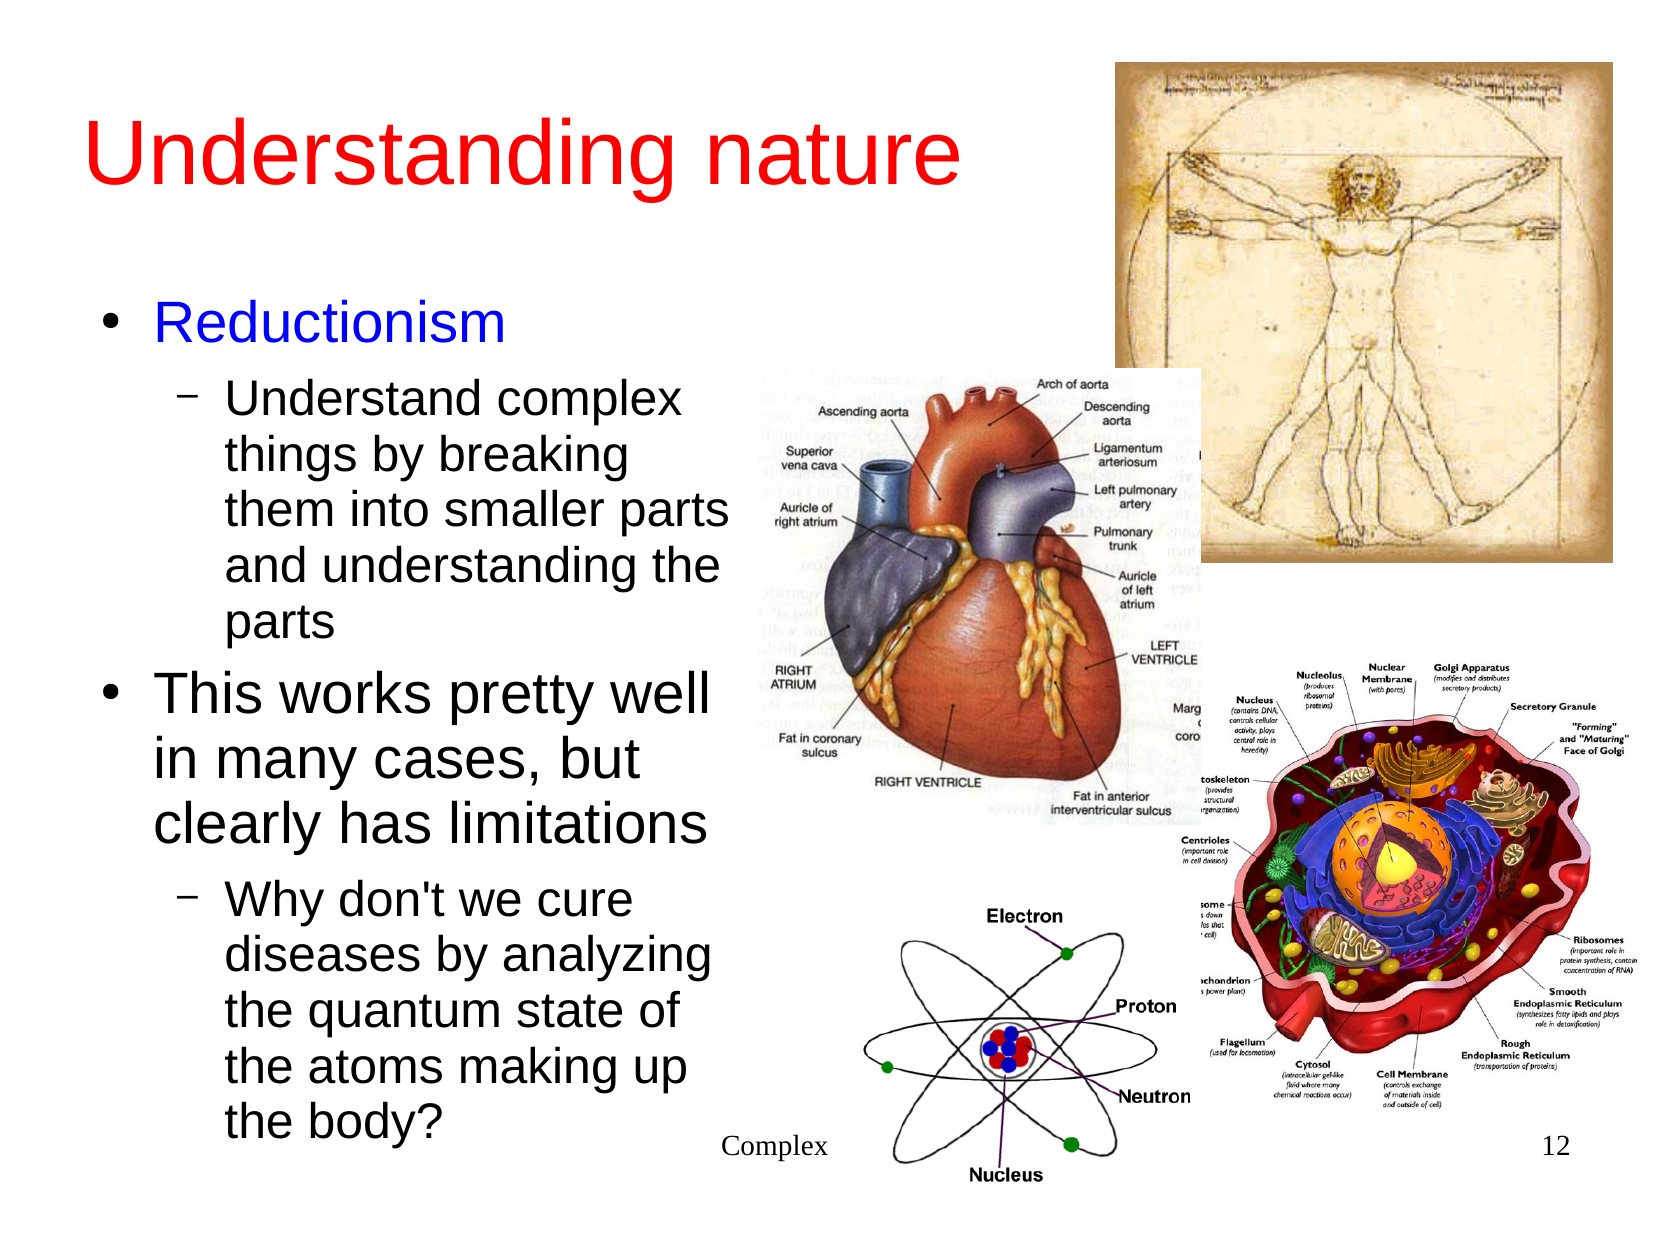

# Understanding nature
Reductionism
Understand complex things by breaking them into smaller parts and understanding the parts
This works pretty well in many cases, but clearly has limitations
Why don't we cure diseases by analyzing the quantum state of the atoms making up the body?
Complex Systems
12